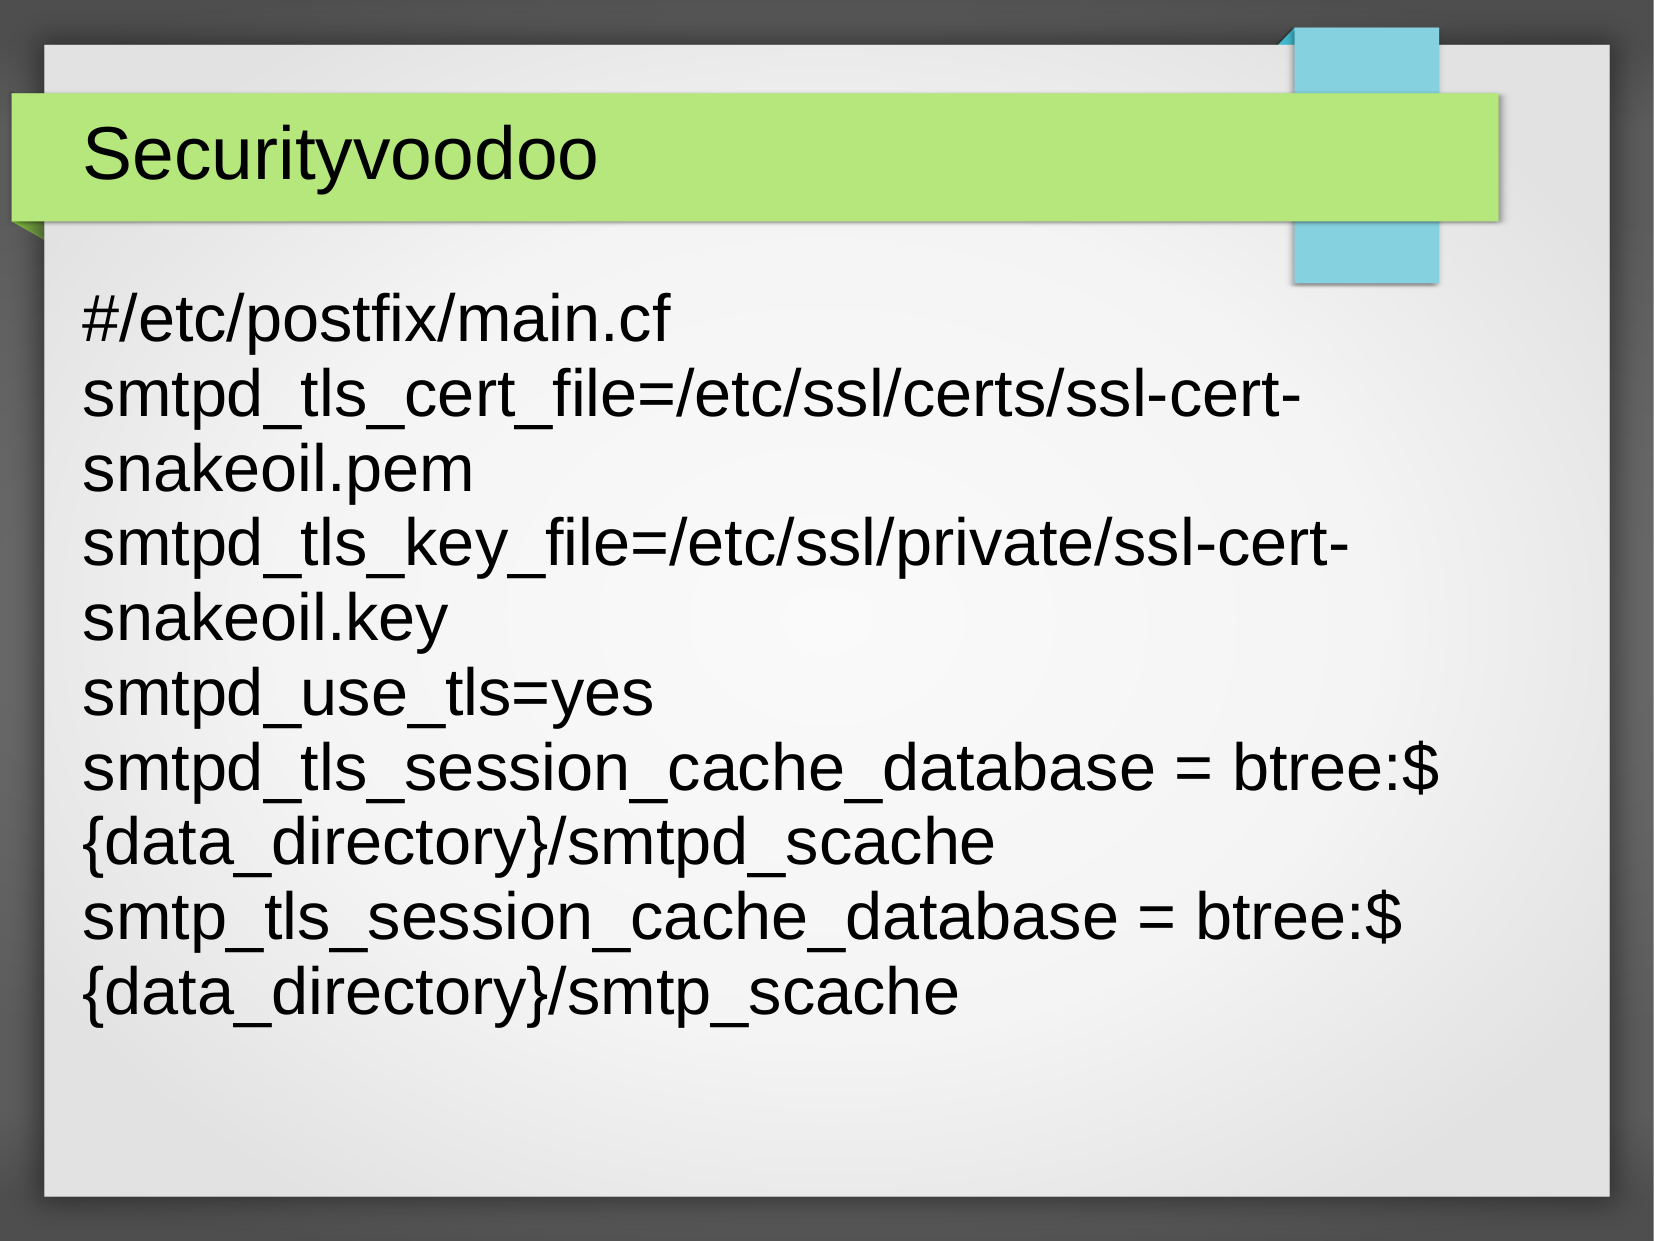

# Securityvoodoo
#/etc/postfix/main.cf
smtpd_tls_cert_file=/etc/ssl/certs/ssl-cert-snakeoil.pem
smtpd_tls_key_file=/etc/ssl/private/ssl-cert-snakeoil.key
smtpd_use_tls=yes
smtpd_tls_session_cache_database = btree:${data_directory}/smtpd_scache
smtp_tls_session_cache_database = btree:${data_directory}/smtp_scache